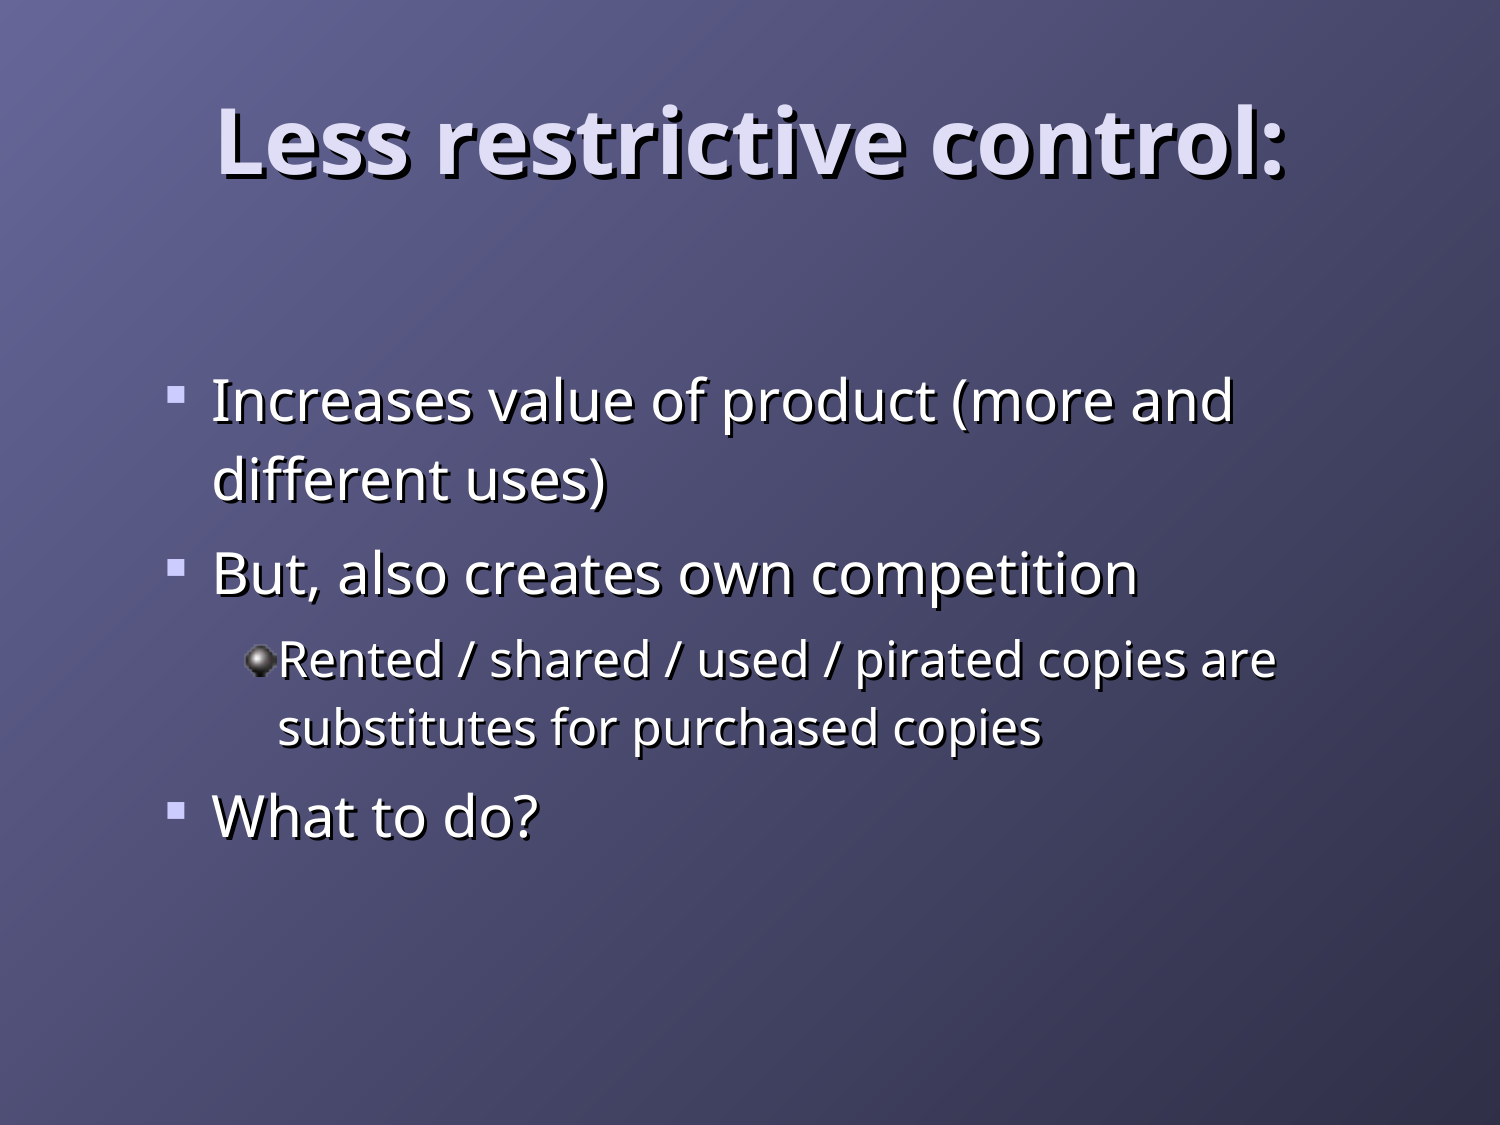

# Less restrictive control:
Increases value of product (more and different uses)
But, also creates own competition
Rented / shared / used / pirated copies are substitutes for purchased copies
What to do?